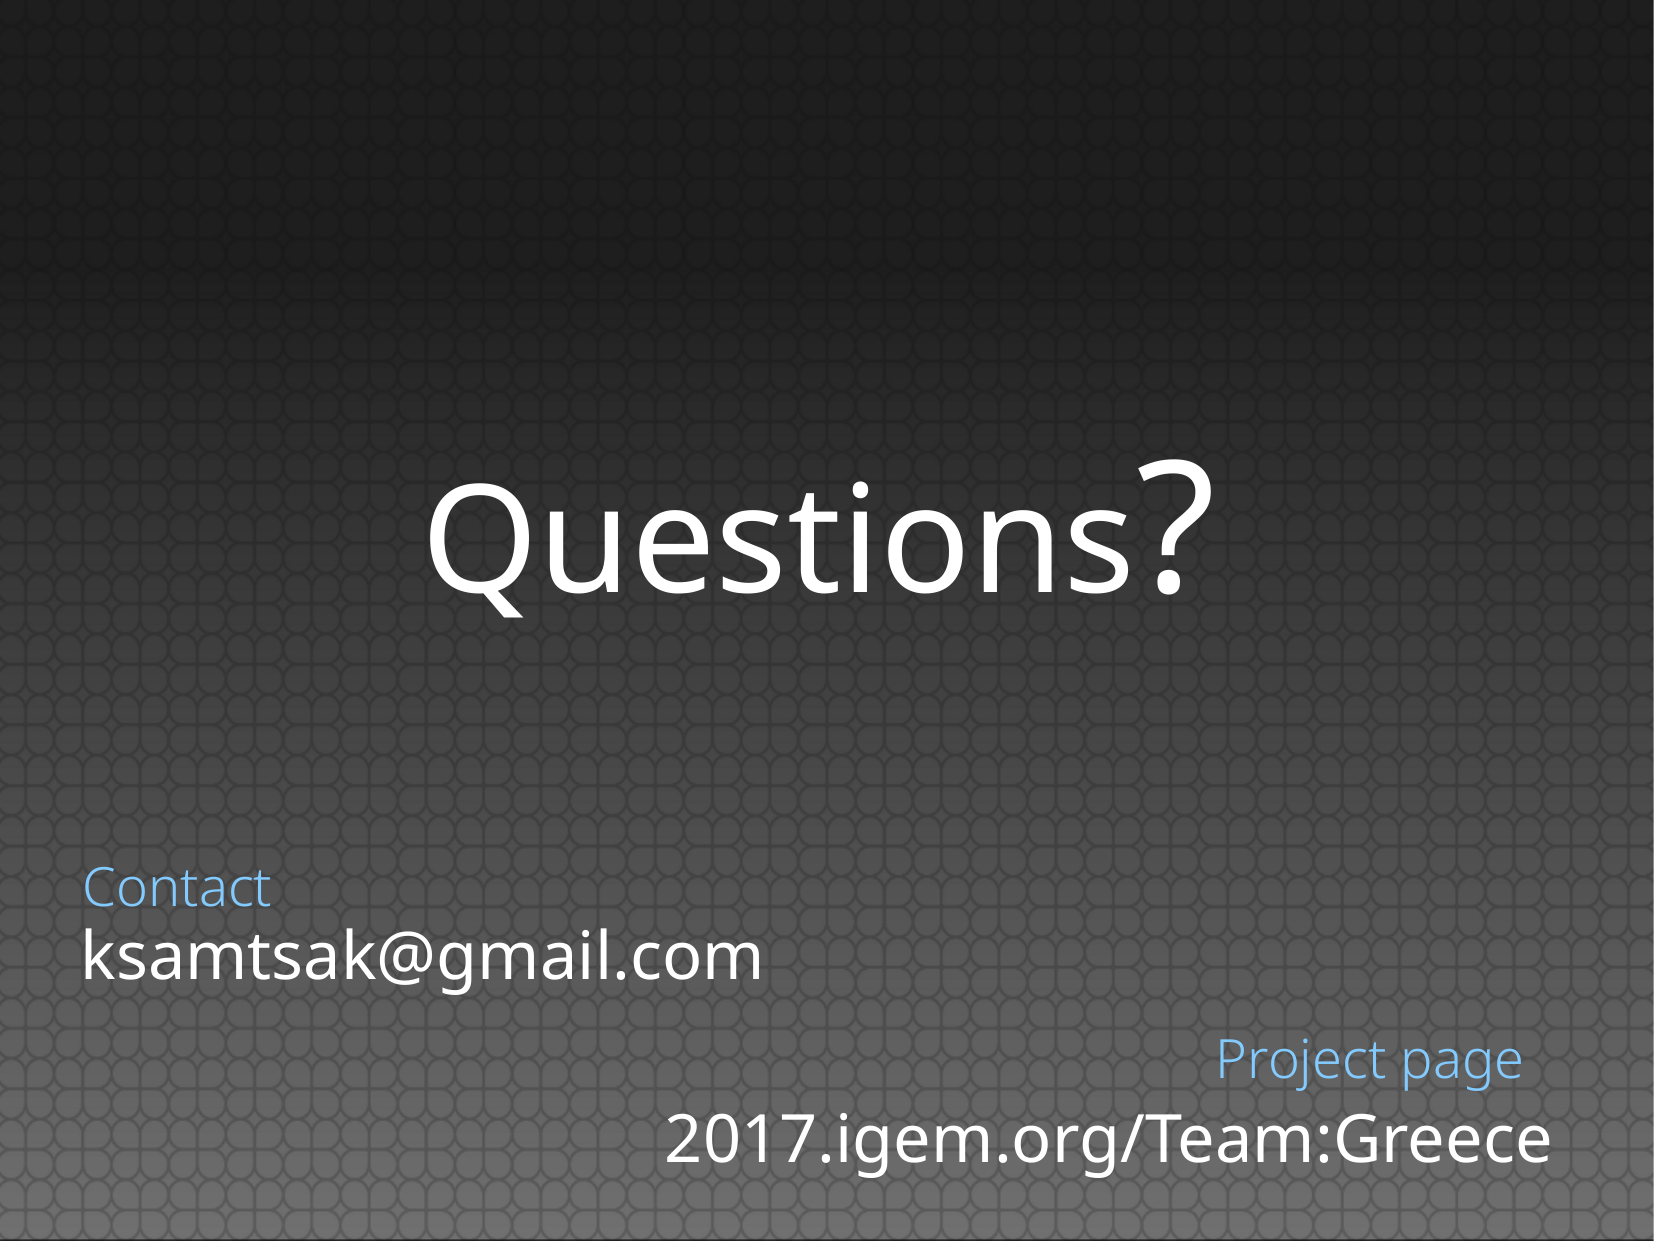

# Questions?
Contact
ksamtsak@gmail.com
Project page
2017.igem.org/Team:Greece